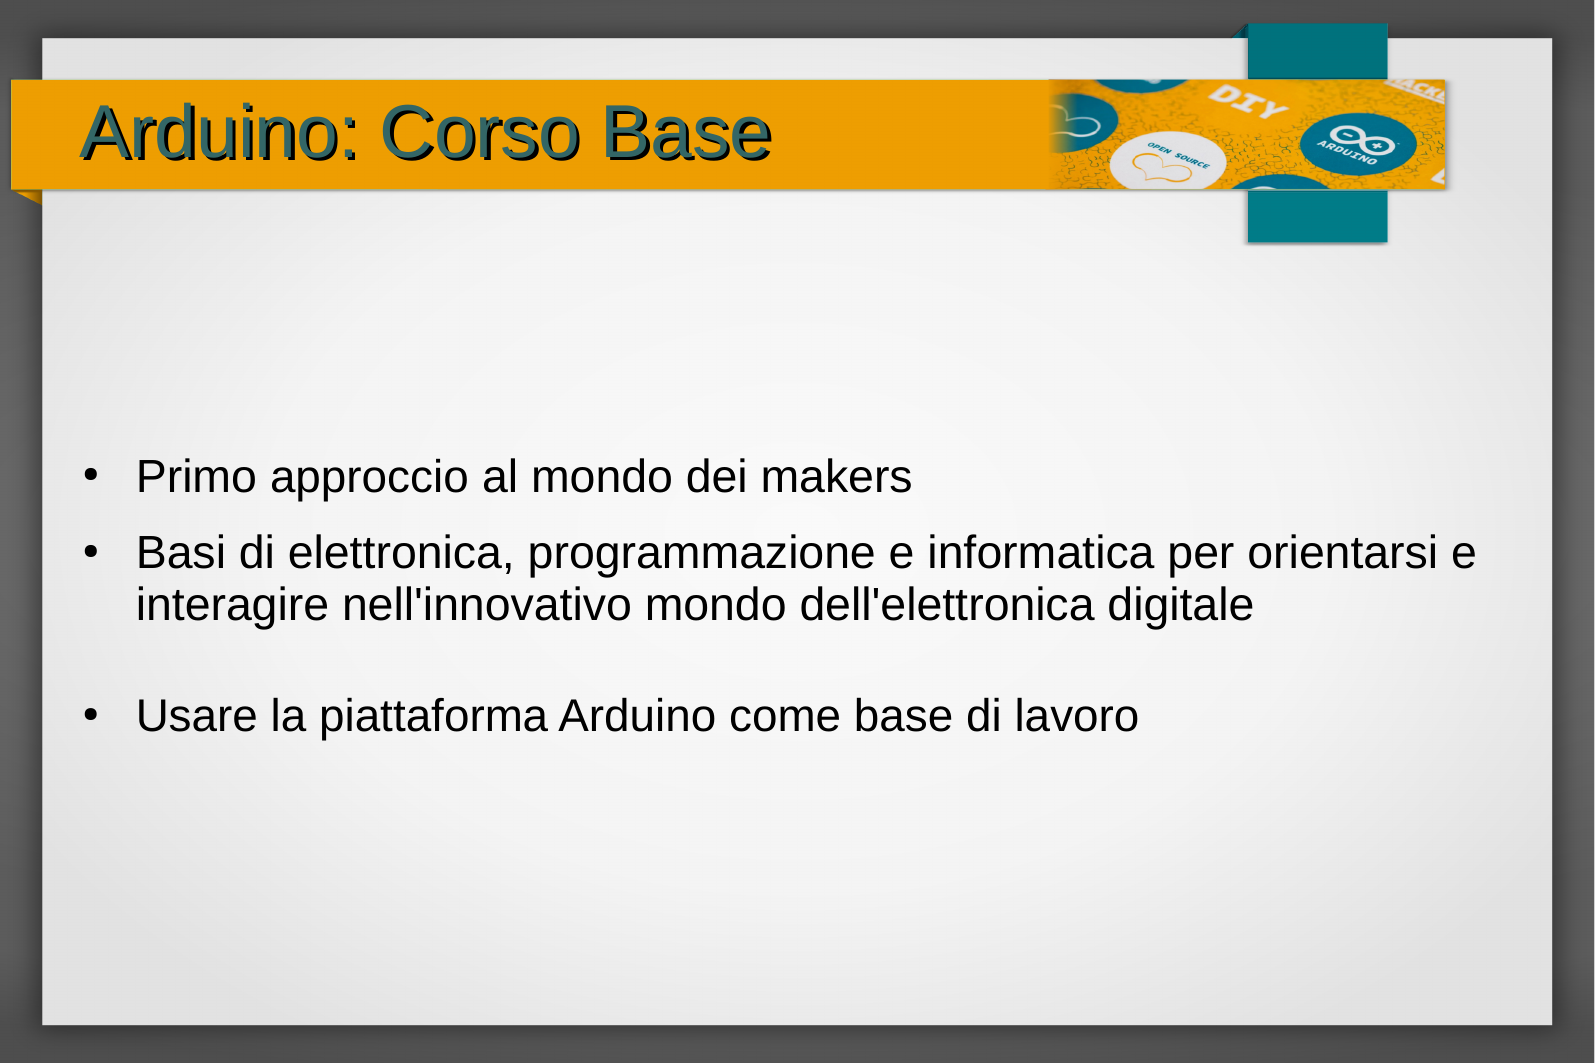

# Arduino: Corso Base
Primo approccio al mondo dei makers
Basi di elettronica, programmazione e informatica per orientarsi e interagire nell'innovativo mondo dell'elettronica digitale
Usare la piattaforma Arduino come base di lavoro